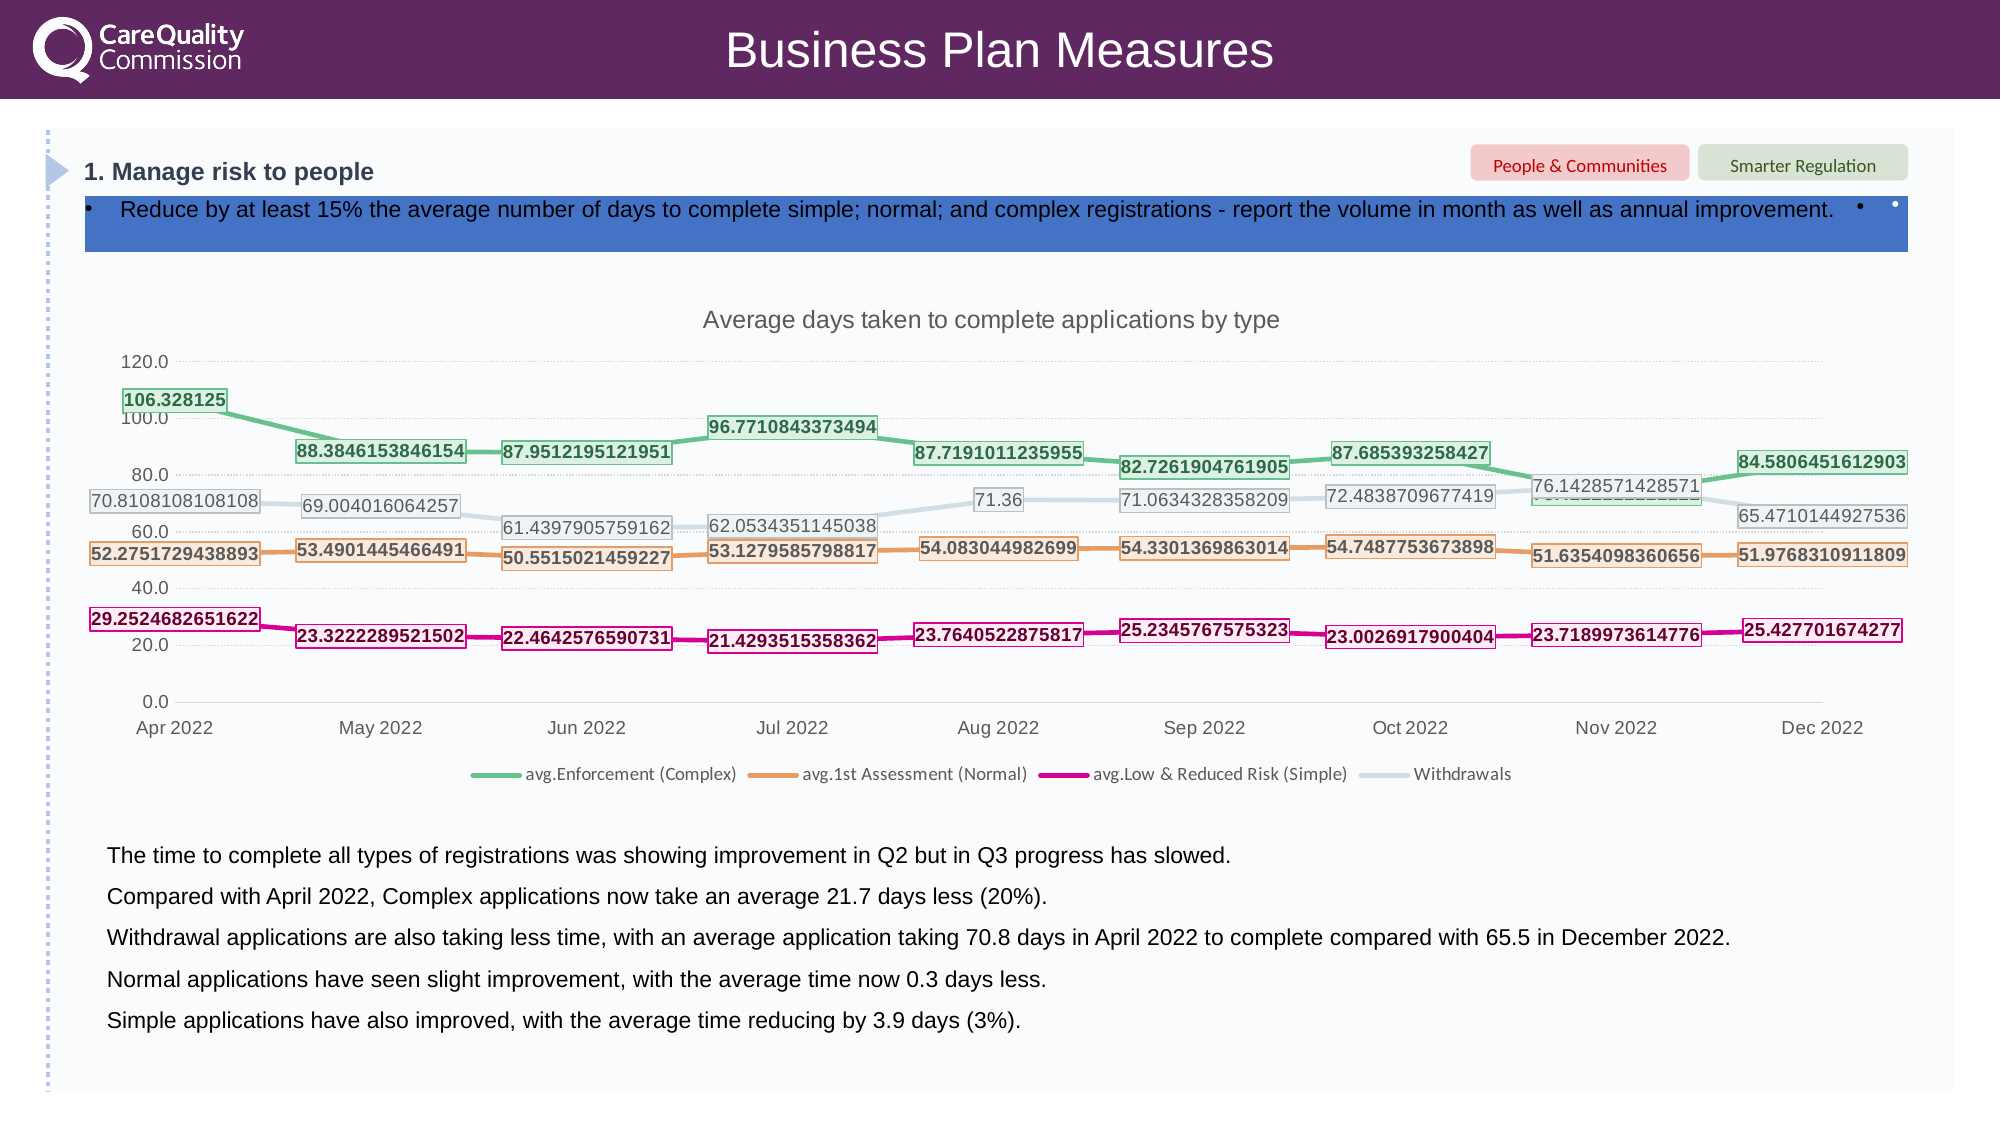

Business Plan Measures
Smarter Regulation
People & Communities
1. Manage risk to people
| Reduce by at least 15% the average number of days to complete simple; normal; and complex registrations - report the volume in month as well as annual improvement. |  |
| --- | --- |
### Chart: Average days taken to complete applications by type
| Category | avg.Enforcement (Complex) | avg.1st Assessment (Normal) | avg.Low & Reduced Risk (Simple) | Withdrawals |
|---|---|---|---|---|
| Apr 2022 | 106.328125 | 52.2751729438893 | 29.2524682651622 | 70.8108108108108 |
| May 2022 | 88.3846153846154 | 53.4901445466491 | 23.3222289521502 | 69.004016064257 |
| Jun 2022 | 87.9512195121951 | 50.5515021459227 | 22.4642576590731 | 61.4397905759162 |
| Jul 2022 | 96.7710843373494 | 53.1279585798817 | 21.4293515358362 | 62.0534351145038 |
| Aug 2022 | 87.7191011235955 | 54.083044982699 | 23.7640522875817 | 71.36 |
| Sep 2022 | 82.7261904761905 | 54.3301369863014 | 25.2345767575323 | 71.0634328358209 |
| Oct 2022 | 87.685393258427 | 54.7487753673898 | 23.0026917900404 | 72.4838709677419 |
| Nov 2022 | 73.4222222222222 | 51.6354098360656 | 23.7189973614776 | 76.1428571428571 |
| Dec 2022 | 84.5806451612903 | 51.9768310911809 | 25.427701674277 | 65.4710144927536 |The time to complete all types of registrations was showing improvement in Q2 but in Q3 progress has slowed.
Compared with April 2022, Complex applications now take an average 21.7 days less (20%).
Withdrawal applications are also taking less time, with an average application taking 70.8 days in April 2022 to complete compared with 65.5 in December 2022.
Normal applications have seen slight improvement, with the average time now 0.3 days less.
Simple applications have also improved, with the average time reducing by 3.9 days (3%).